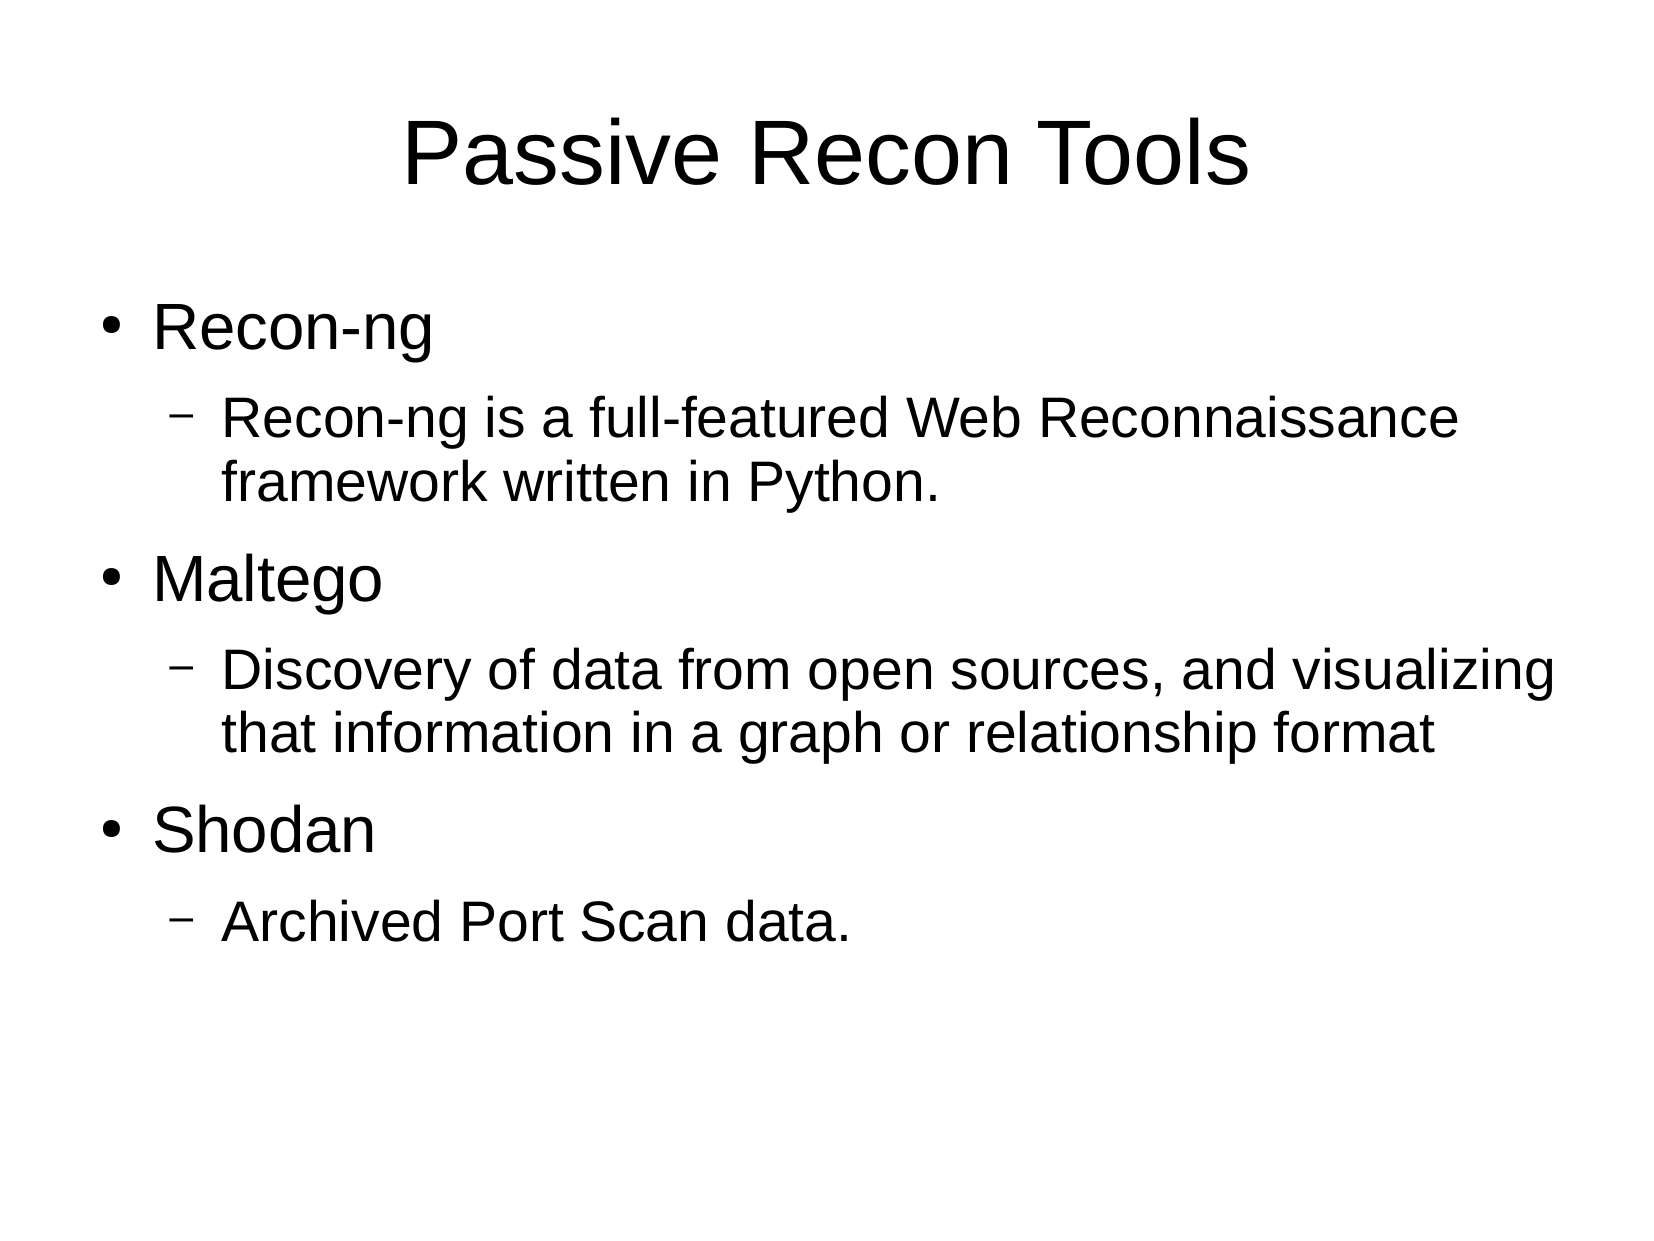

# Passive Recon Tools
Recon-ng
Recon-ng is a full-featured Web Reconnaissance framework written in Python.
Maltego
Discovery of data from open sources, and visualizing that information in a graph or relationship format
Shodan
Archived Port Scan data.